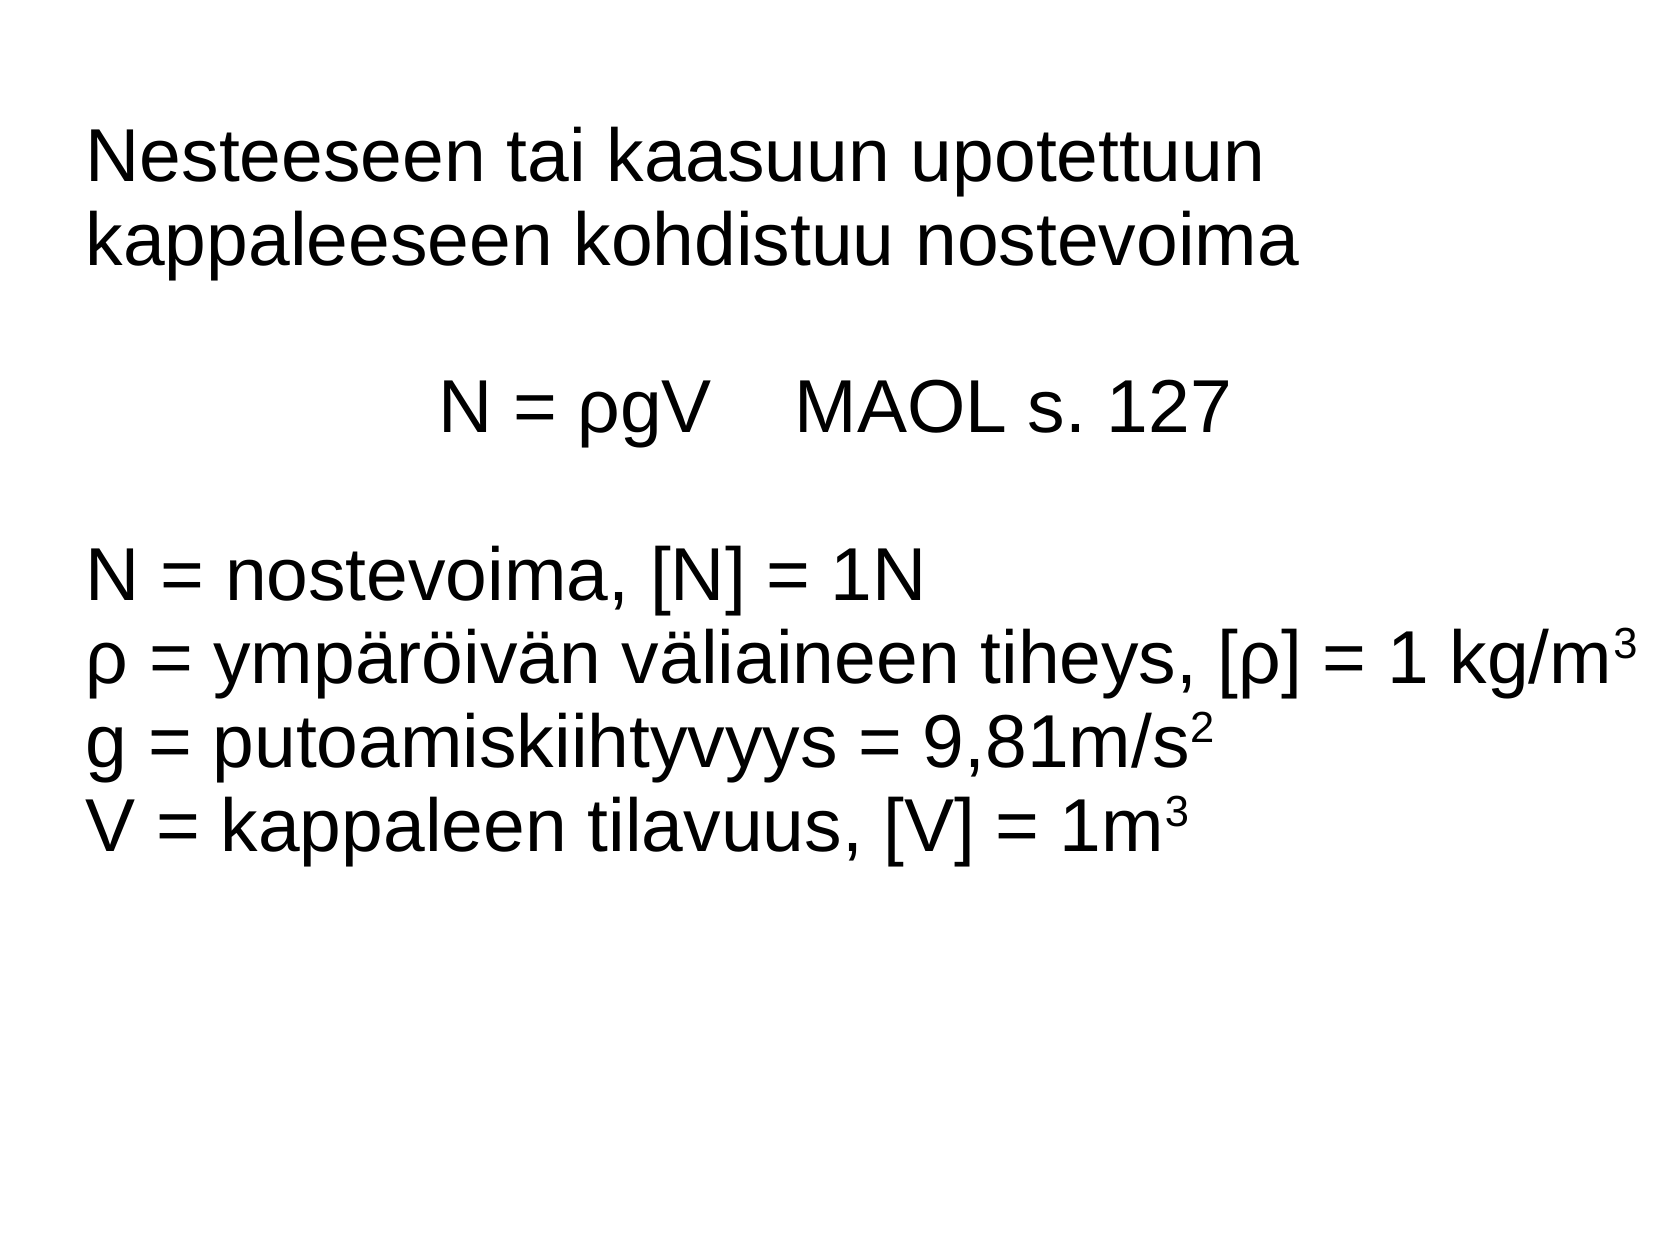

Nesteeseen tai kaasuun upotettuun kappaleeseen kohdistuu nostevoima
 N = ρgV MAOL s. 127
N = nostevoima, [N] = 1N
ρ = ympäröivän väliaineen tiheys, [ρ] = 1 kg/m3
g = putoamiskiihtyvyys = 9,81m/s2
V = kappaleen tilavuus, [V] = 1m3